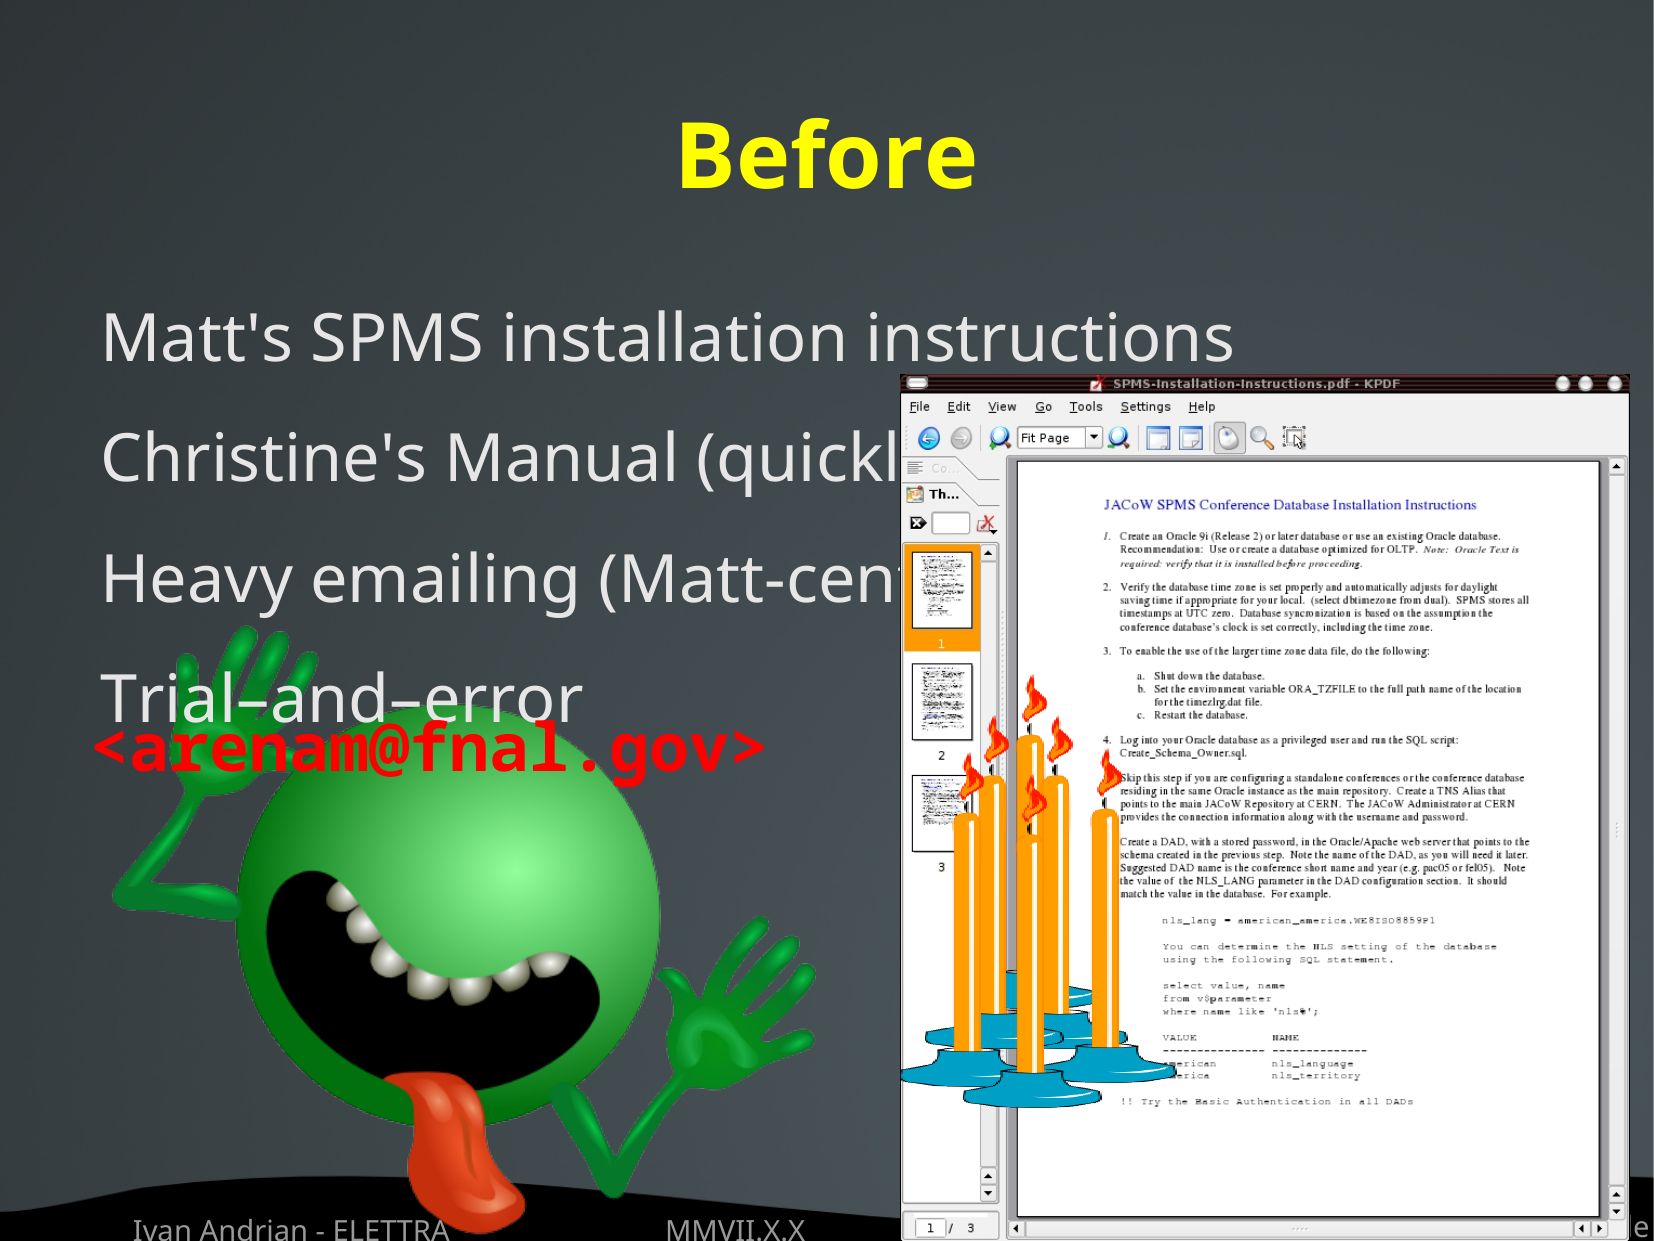

Before
# Matt's SPMS installation instructions
Christine's Manual (quickly out–of–date)
Heavy emailing (Matt-centric)
Trial–and–error
<arenam@fnal.gov>
2
Ivan Andrian - ELETTRA
MMVII.X.X